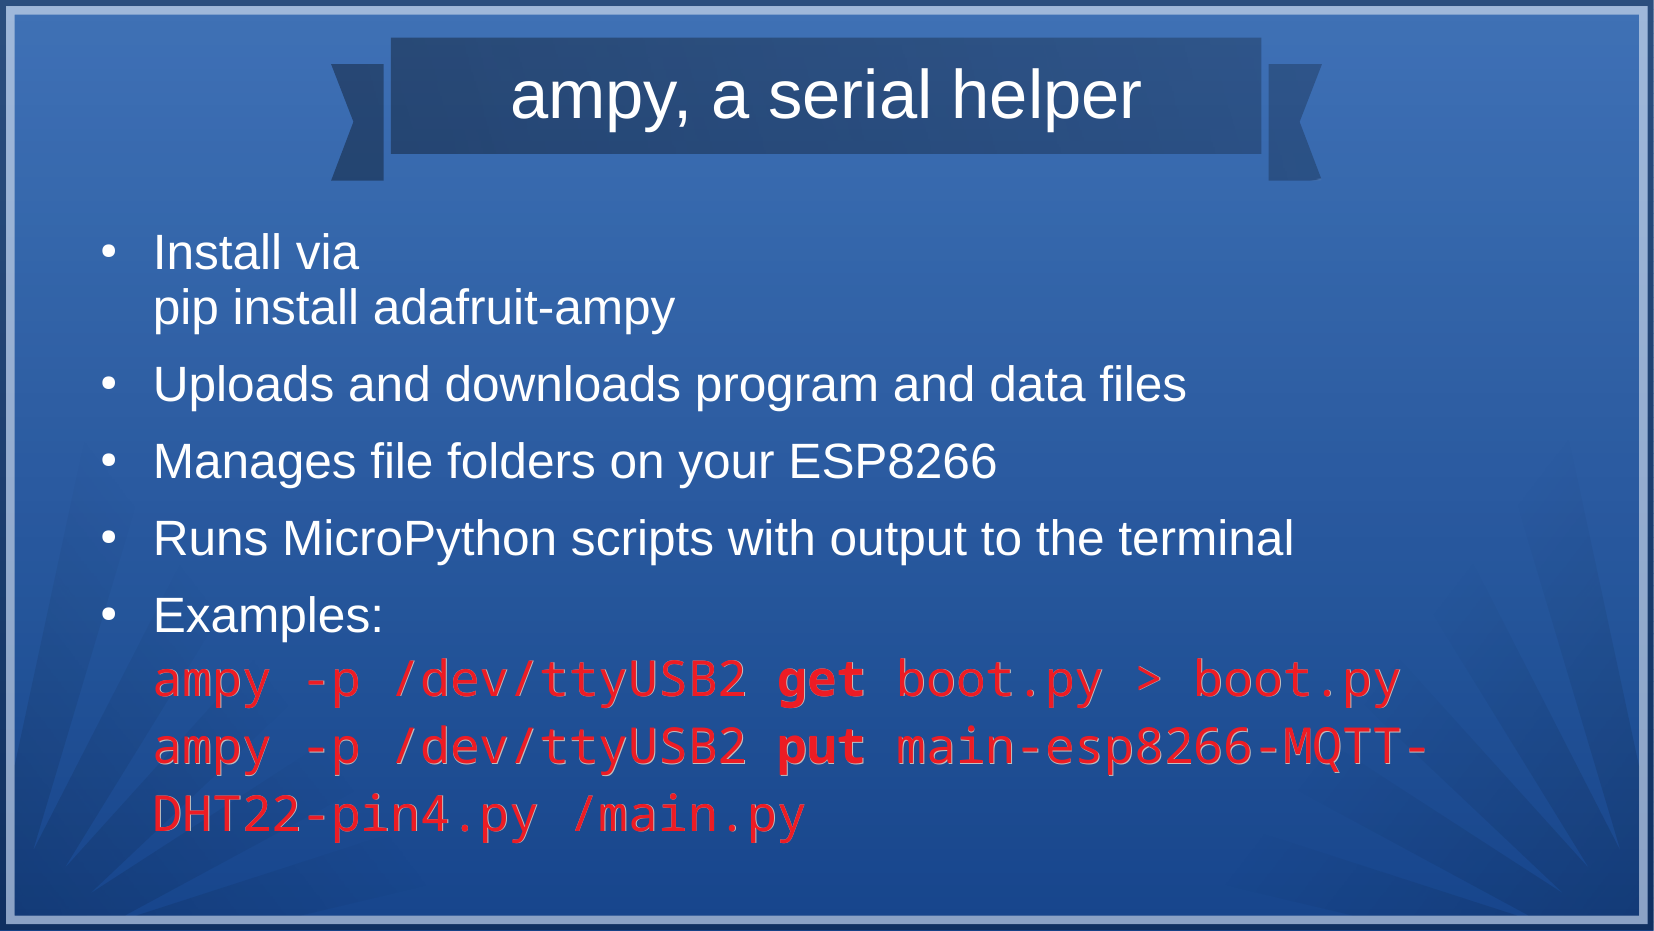

# ampy, a serial helper
Install via
pip install adafruit-ampy
Uploads and downloads program and data files
Manages file folders on your ESP8266
Runs MicroPython scripts with output to the terminal
Examples:
ampy -p /dev/ttyUSB2 get boot.py > boot.py
ampy -p /dev/ttyUSB2 put main-esp8266-MQTT-DHT22-pin4.py /main.py